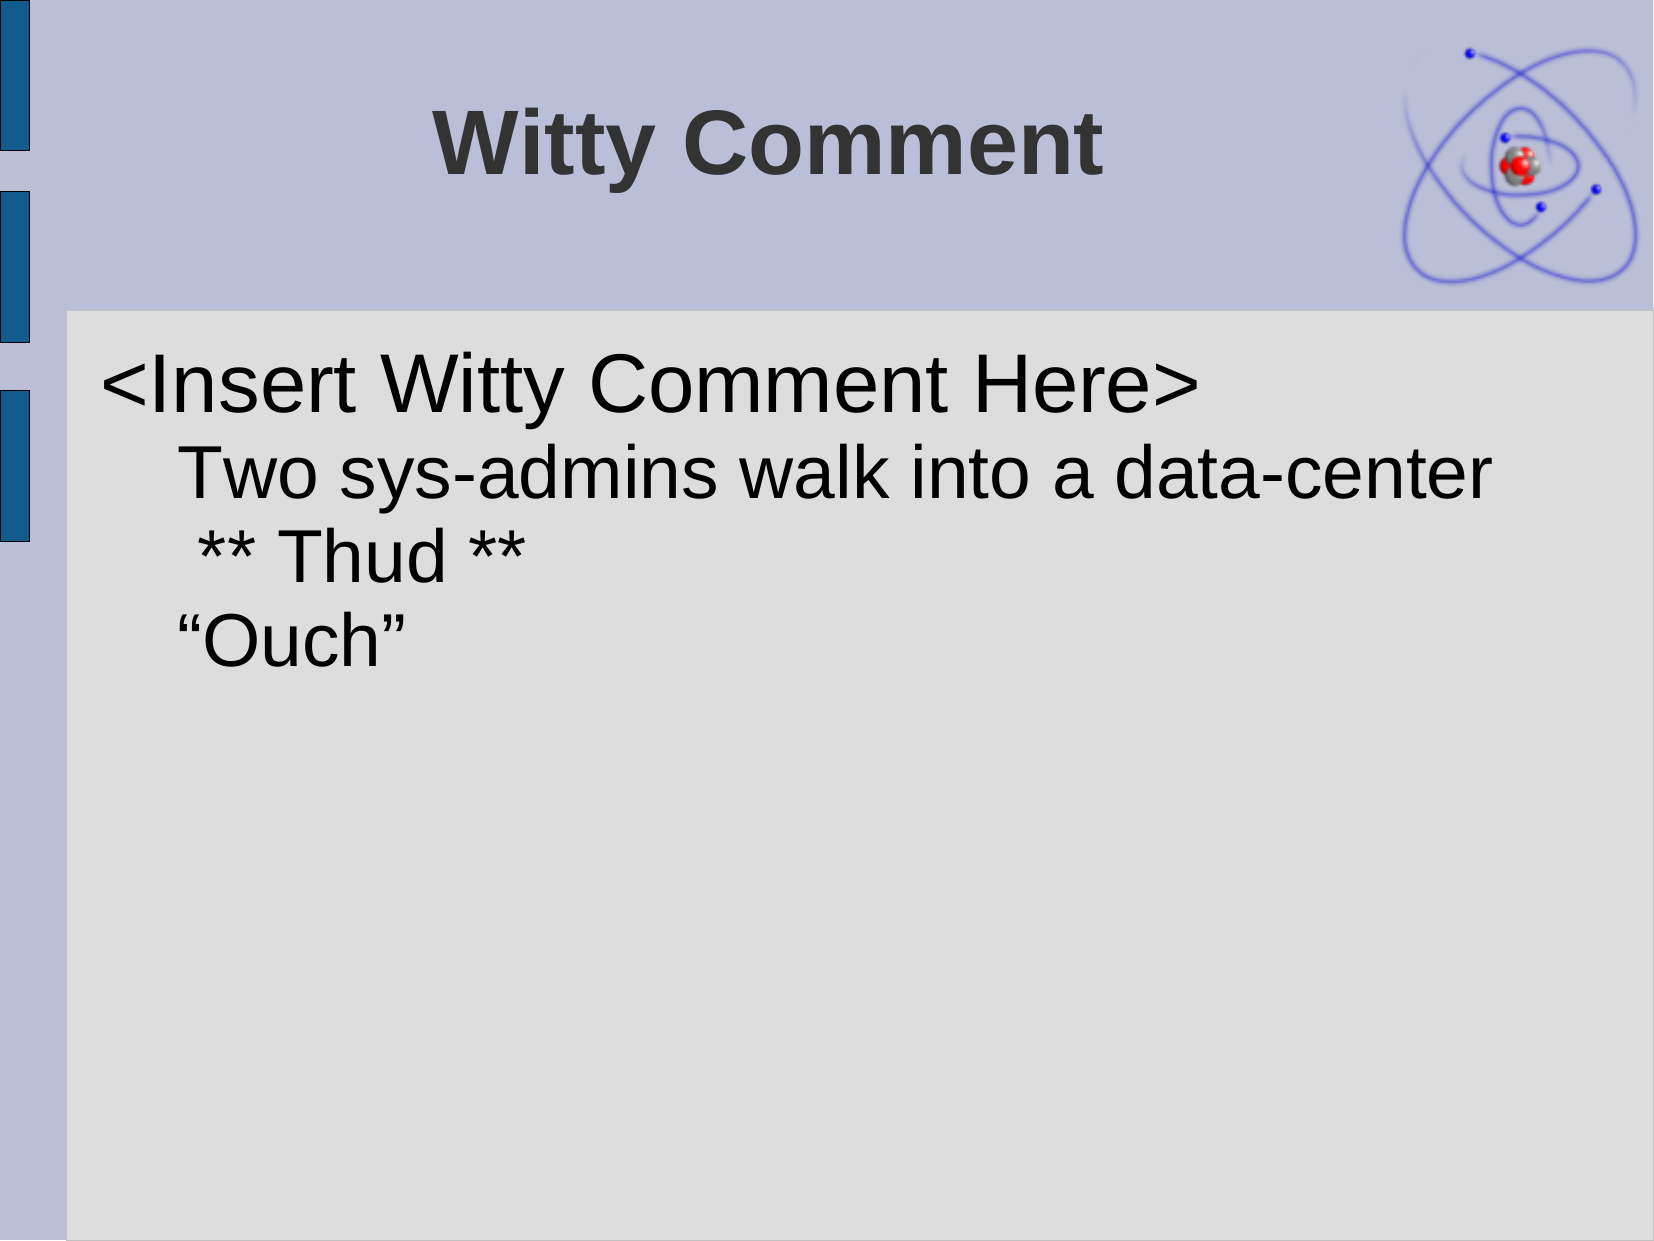

# Witty Comment
<Insert Witty Comment Here>
Two sys-admins walk into a data-center
 ** Thud **
“Ouch”